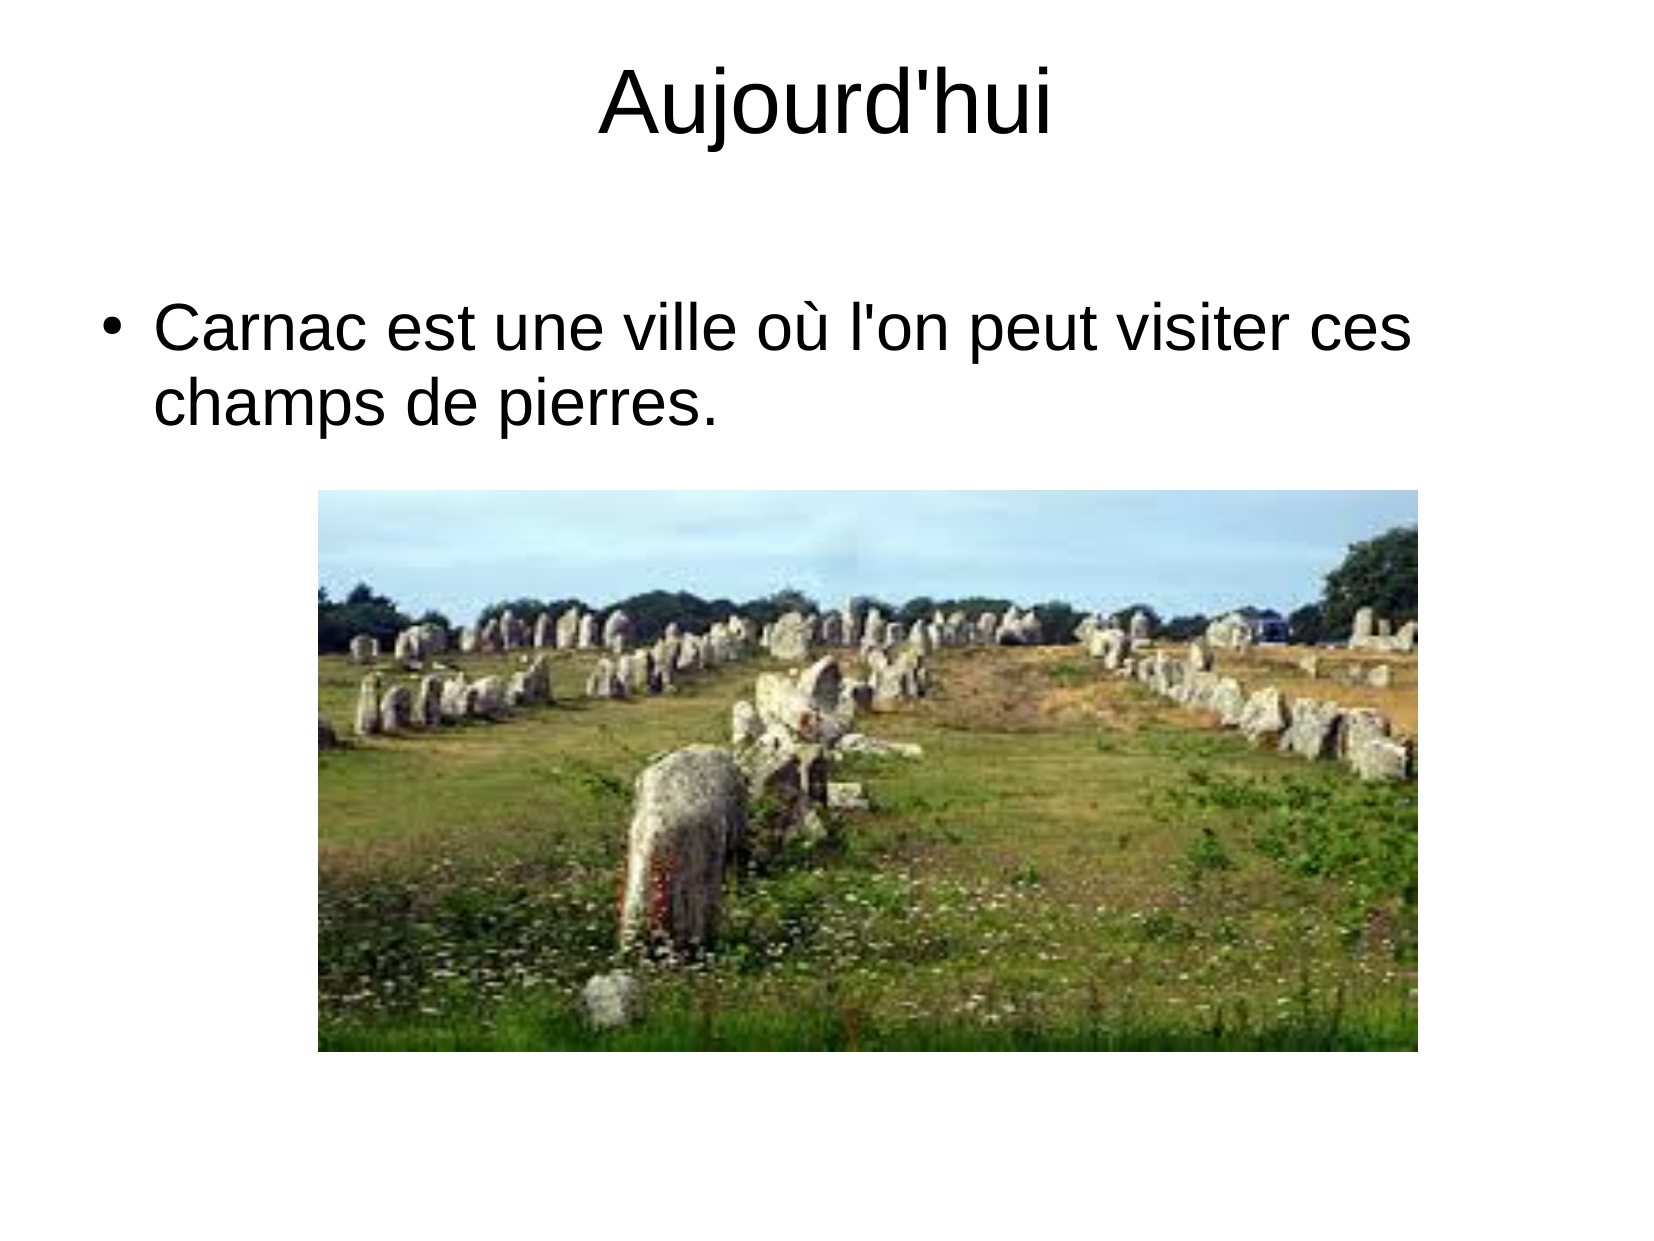

# Aujourd'hui
Carnac est une ville où l'on peut visiter ces champs de pierres.